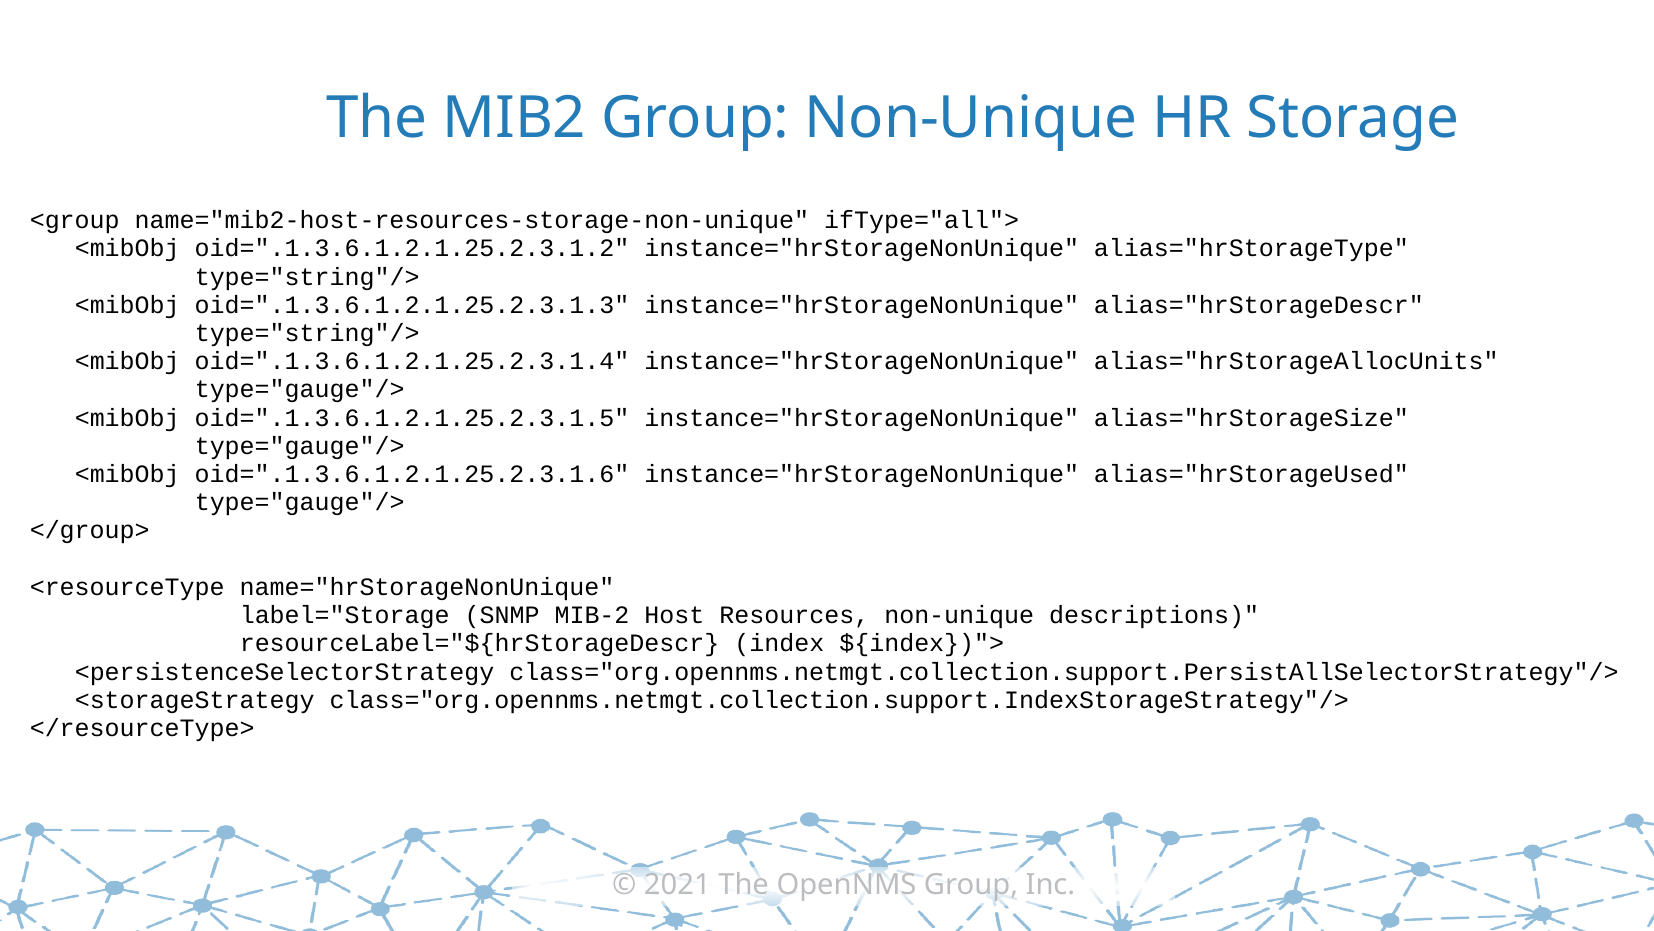

# The MIB2 Group: Non-Unique HR Storage
<group name="mib2-host-resources-storage-non-unique" ifType="all">
 <mibObj oid=".1.3.6.1.2.1.25.2.3.1.2" instance="hrStorageNonUnique" alias="hrStorageType"
 type="string"/>
 <mibObj oid=".1.3.6.1.2.1.25.2.3.1.3" instance="hrStorageNonUnique" alias="hrStorageDescr"
 type="string"/>
 <mibObj oid=".1.3.6.1.2.1.25.2.3.1.4" instance="hrStorageNonUnique" alias="hrStorageAllocUnits"
 type="gauge"/>
 <mibObj oid=".1.3.6.1.2.1.25.2.3.1.5" instance="hrStorageNonUnique" alias="hrStorageSize"
 type="gauge"/>
 <mibObj oid=".1.3.6.1.2.1.25.2.3.1.6" instance="hrStorageNonUnique" alias="hrStorageUsed"
 type="gauge"/>
</group>
<resourceType name="hrStorageNonUnique"
 label="Storage (SNMP MIB-2 Host Resources, non-unique descriptions)"
 resourceLabel="${hrStorageDescr} (index ${index})">
 <persistenceSelectorStrategy class="org.opennms.netmgt.collection.support.PersistAllSelectorStrategy"/>
 <storageStrategy class="org.opennms.netmgt.collection.support.IndexStorageStrategy"/>
</resourceType>